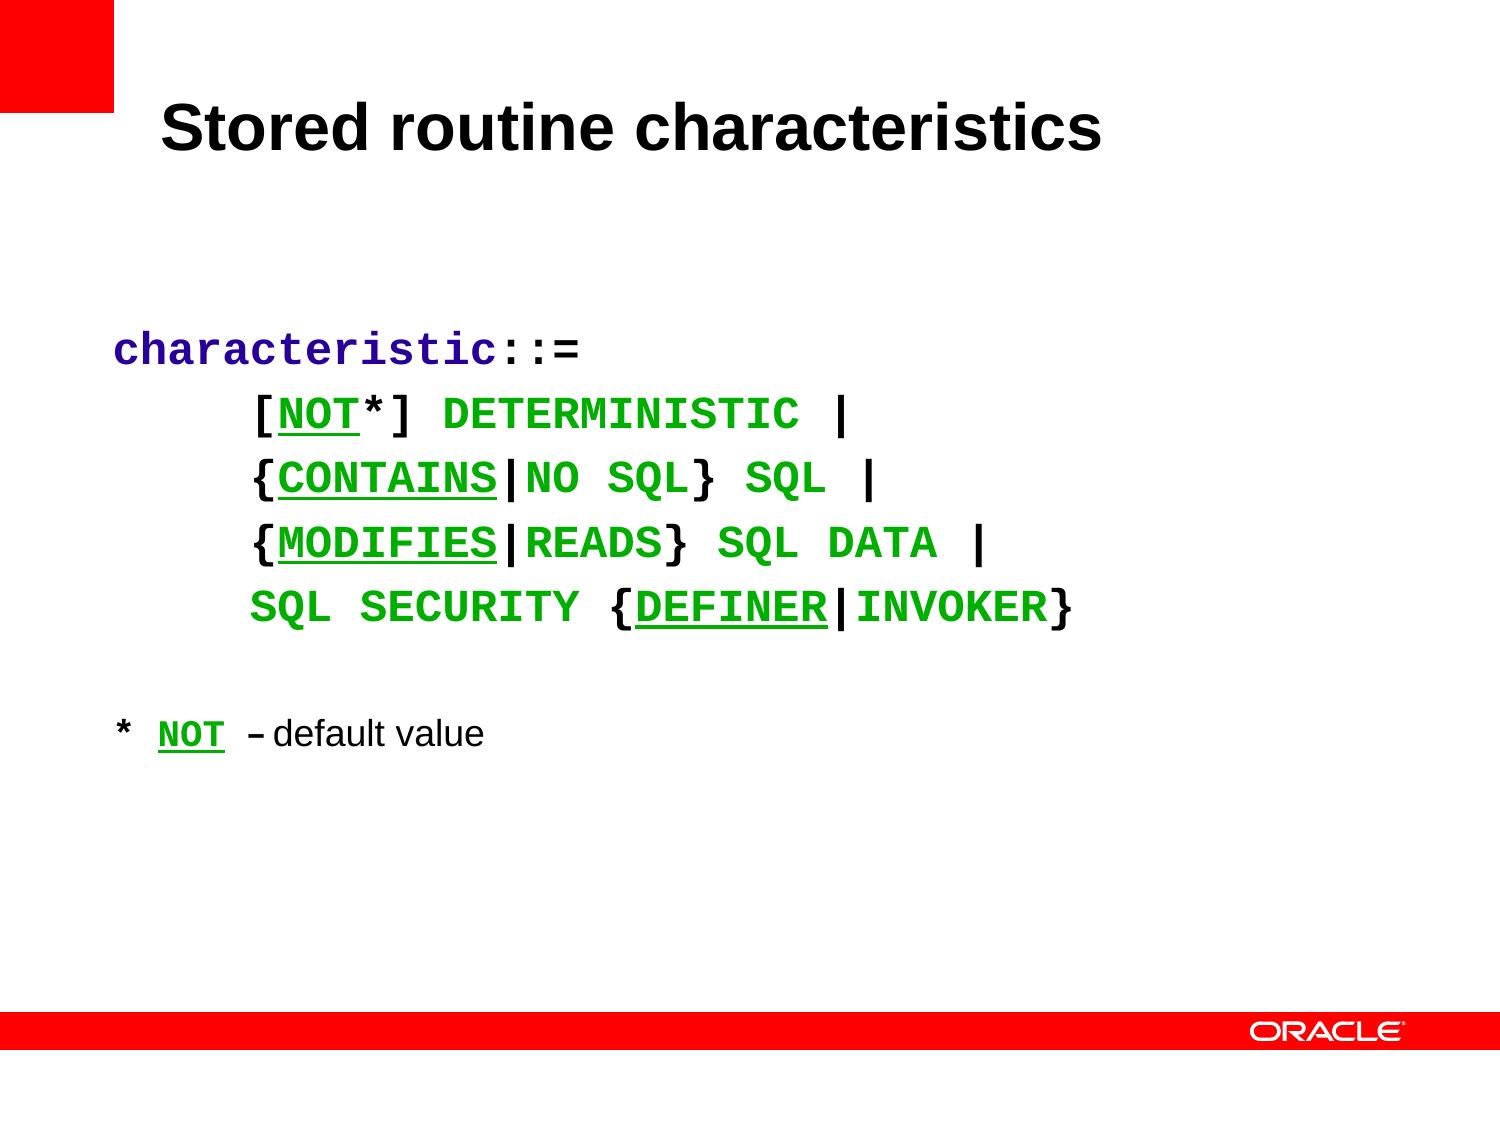

# Stored routine characteristics
characteristic::=
 [NOT*] DETERMINISTIC |
 {CONTAINS|NO SQL} SQL |
 {MODIFIES|READS} SQL DATA |
 SQL SECURITY {DEFINER|INVOKER}
* NOT – default value